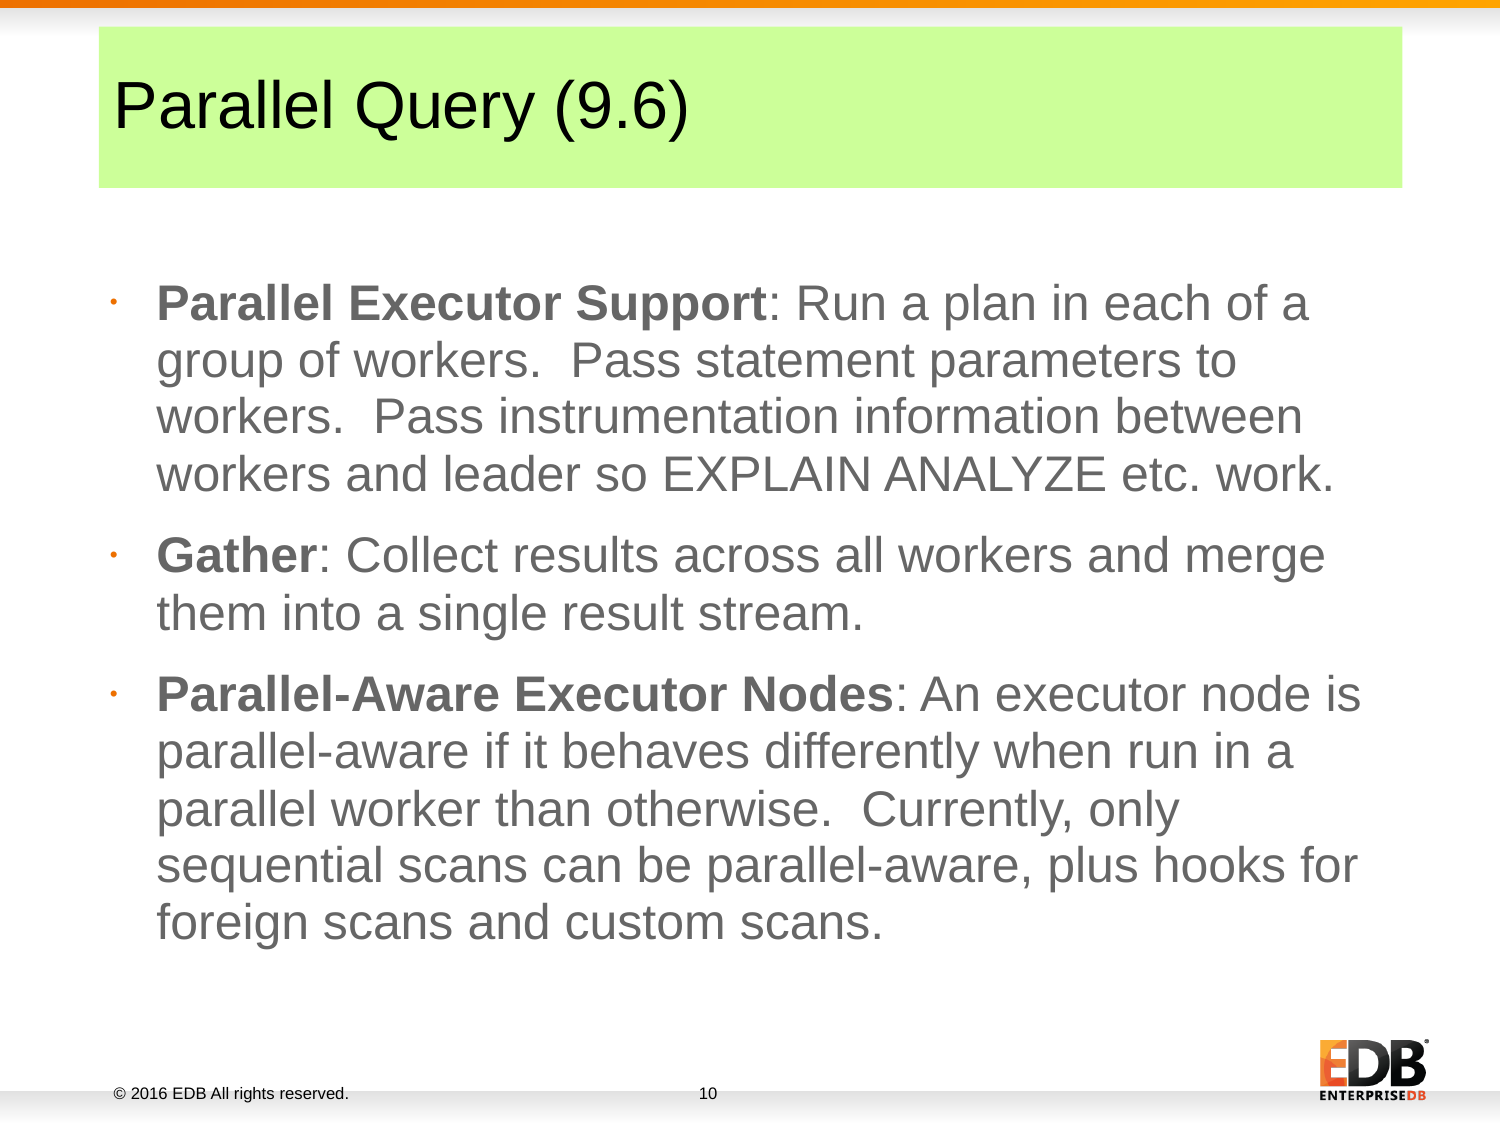

Parallel Query (9.6)
# Parallel Executor Support: Run a plan in each of a group of workers. Pass statement parameters to workers. Pass instrumentation information between workers and leader so EXPLAIN ANALYZE etc. work.
Gather: Collect results across all workers and merge them into a single result stream.
Parallel-Aware Executor Nodes: An executor node is parallel-aware if it behaves differently when run in a parallel worker than otherwise. Currently, only sequential scans can be parallel-aware, plus hooks for foreign scans and custom scans.